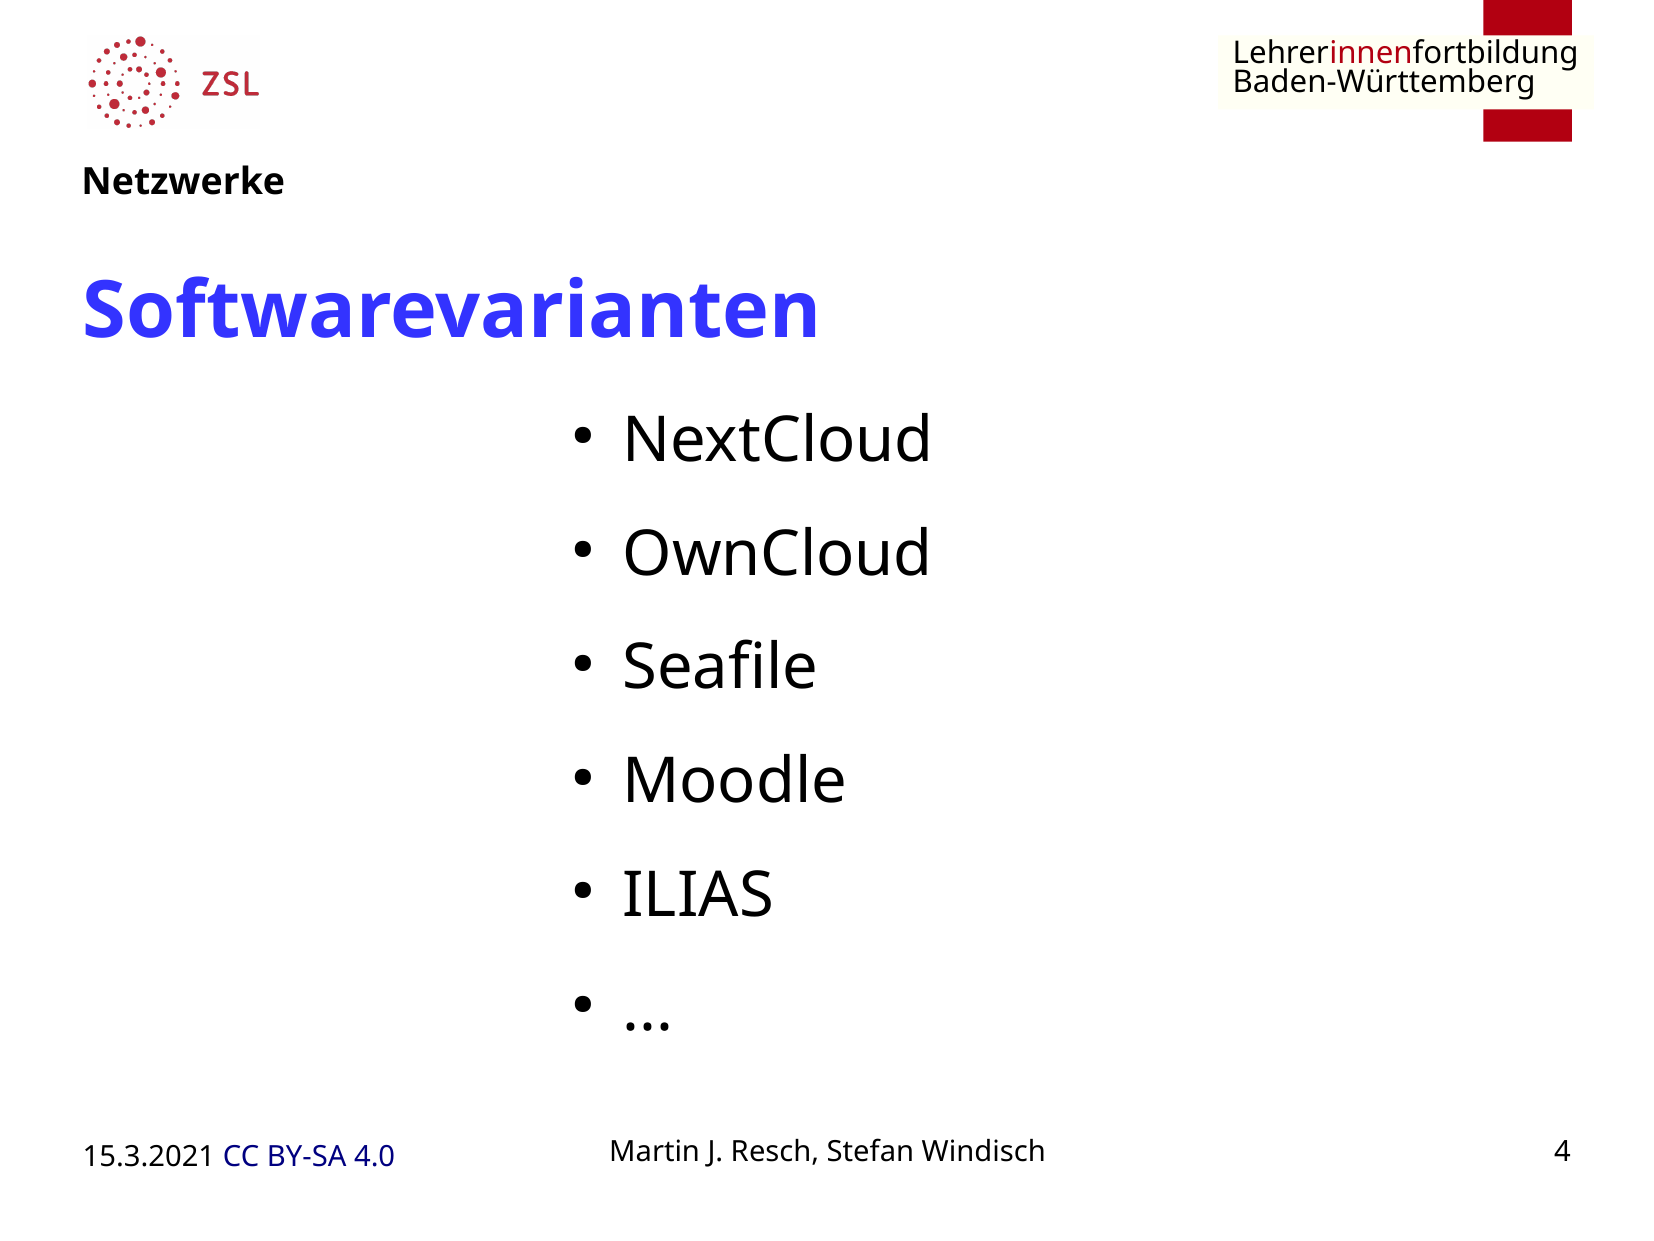

# Softwarevarianten
NextCloud
OwnCloud
Seafile
Moodle
ILIAS
...
4